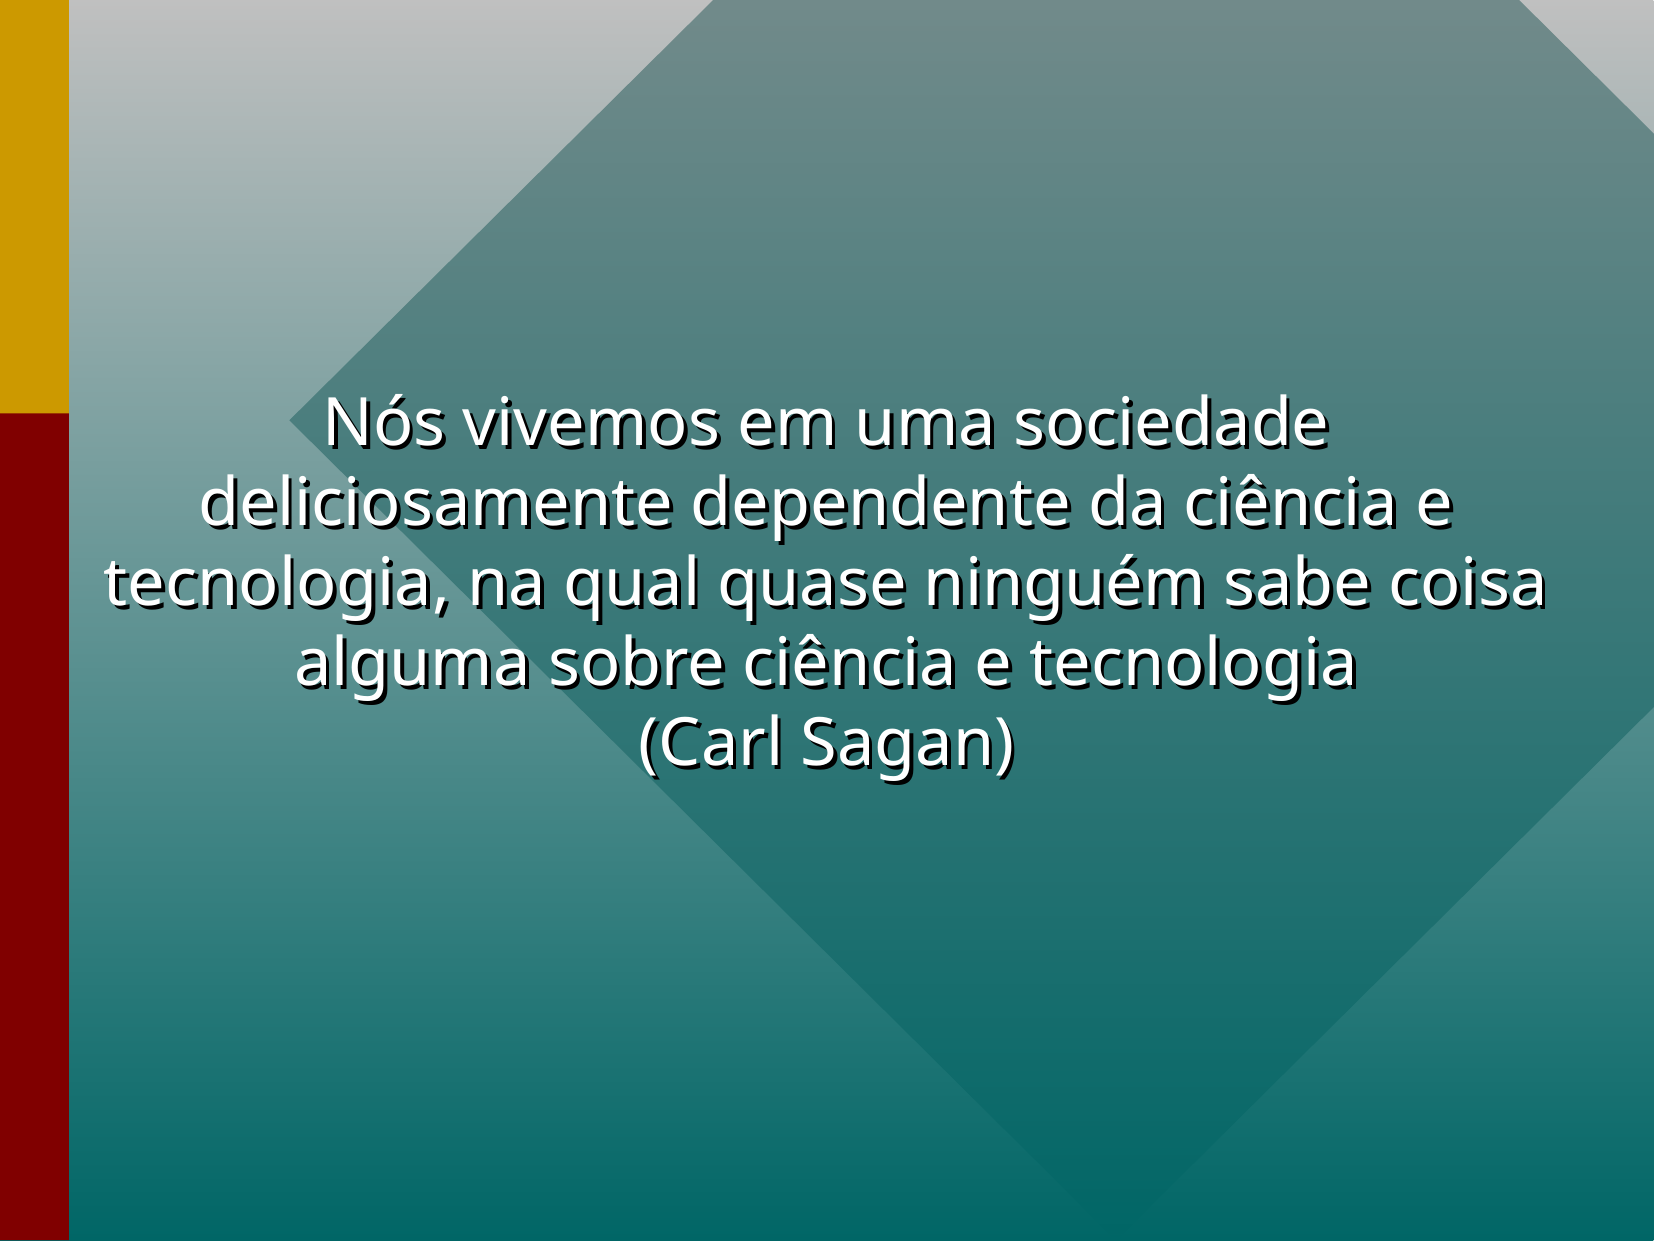

# Nós vivemos em uma sociedade deliciosamente dependente da ciência e tecnologia, na qual quase ninguém sabe coisa alguma sobre ciência e tecnologia (Carl Sagan)